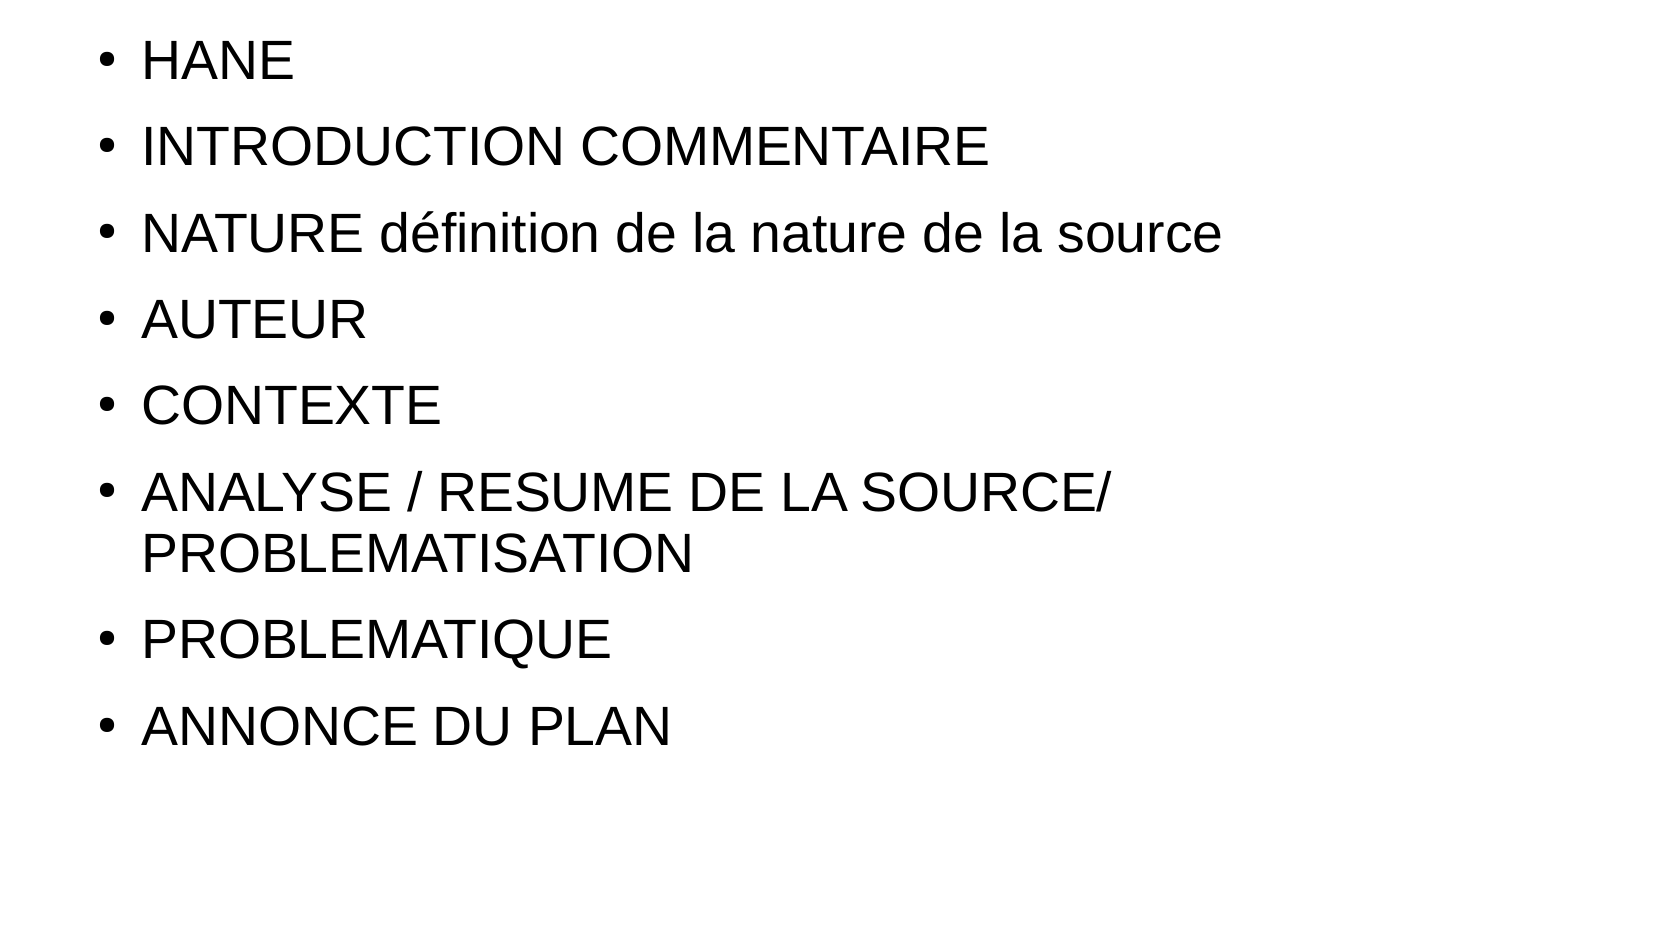

# HANE
INTRODUCTION COMMENTAIRE
NATURE définition de la nature de la source
AUTEUR
CONTEXTE
ANALYSE / RESUME DE LA SOURCE/ PROBLEMATISATION
PROBLEMATIQUE
ANNONCE DU PLAN